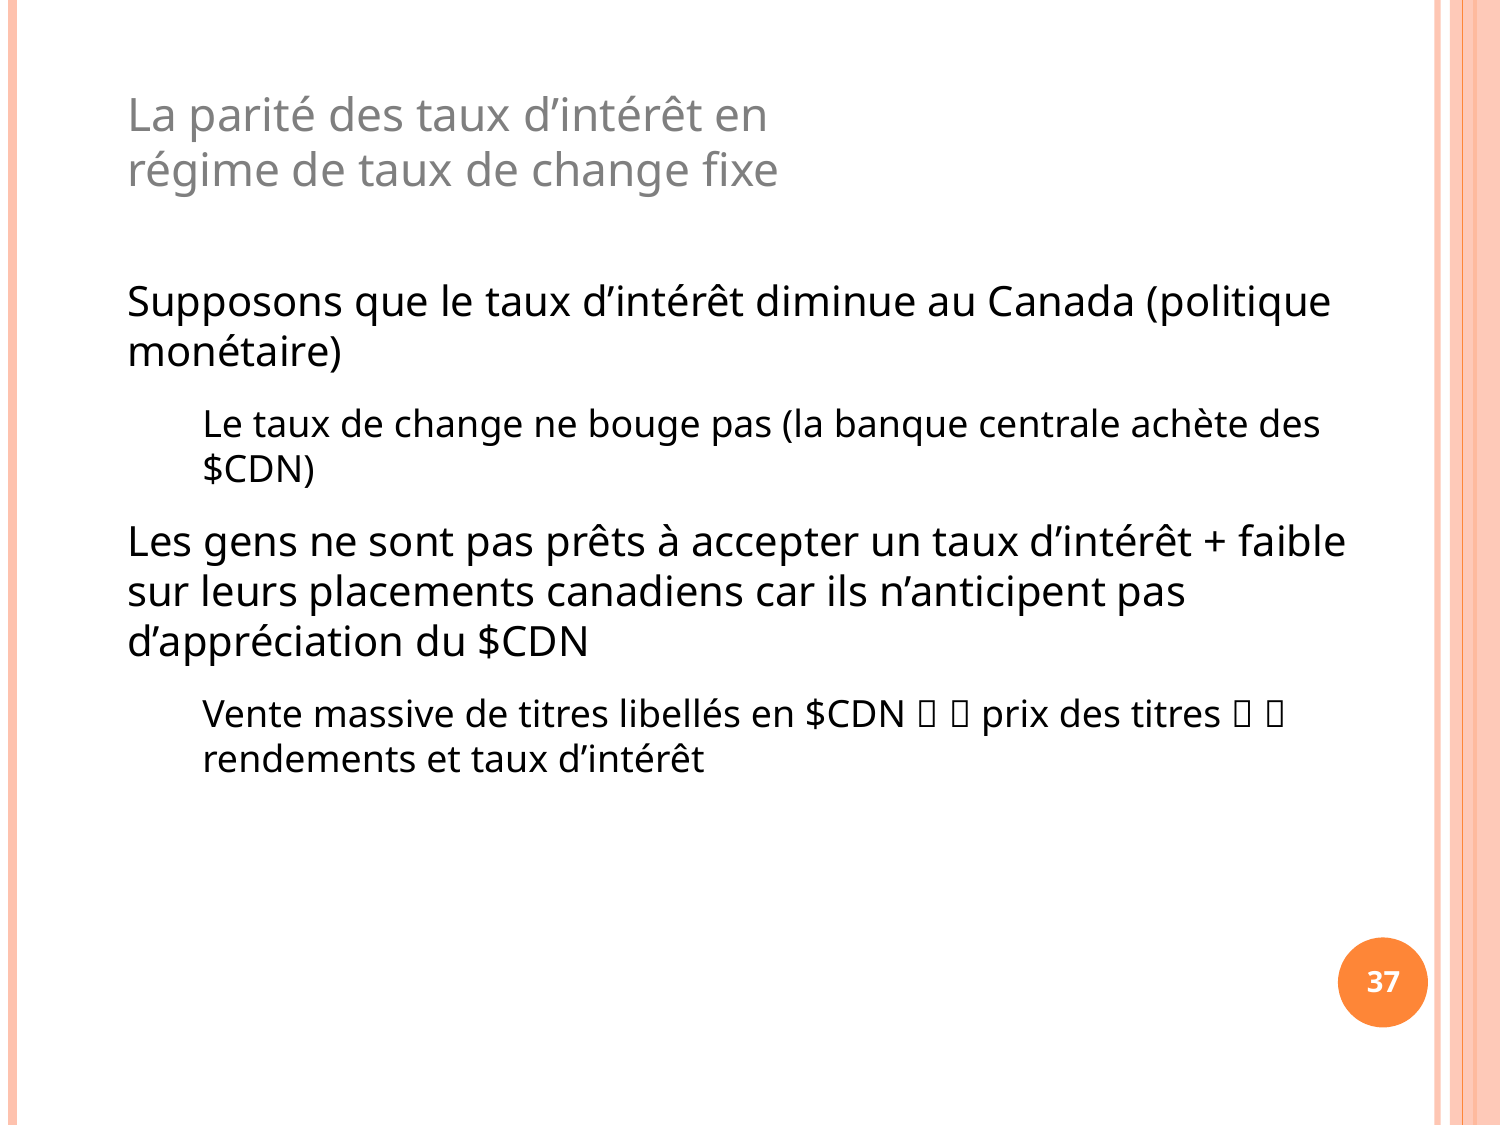

# La parité des taux d’intérêt en régime de taux de change fixe
Supposons que le taux d’intérêt diminue au Canada (politique monétaire)
Le taux de change ne bouge pas (la banque centrale achète des $CDN)
Les gens ne sont pas prêts à accepter un taux d’intérêt + faible sur leurs placements canadiens car ils n’anticipent pas d’appréciation du $CDN
Vente massive de titres libellés en $CDN   prix des titres   rendements et taux d’intérêt